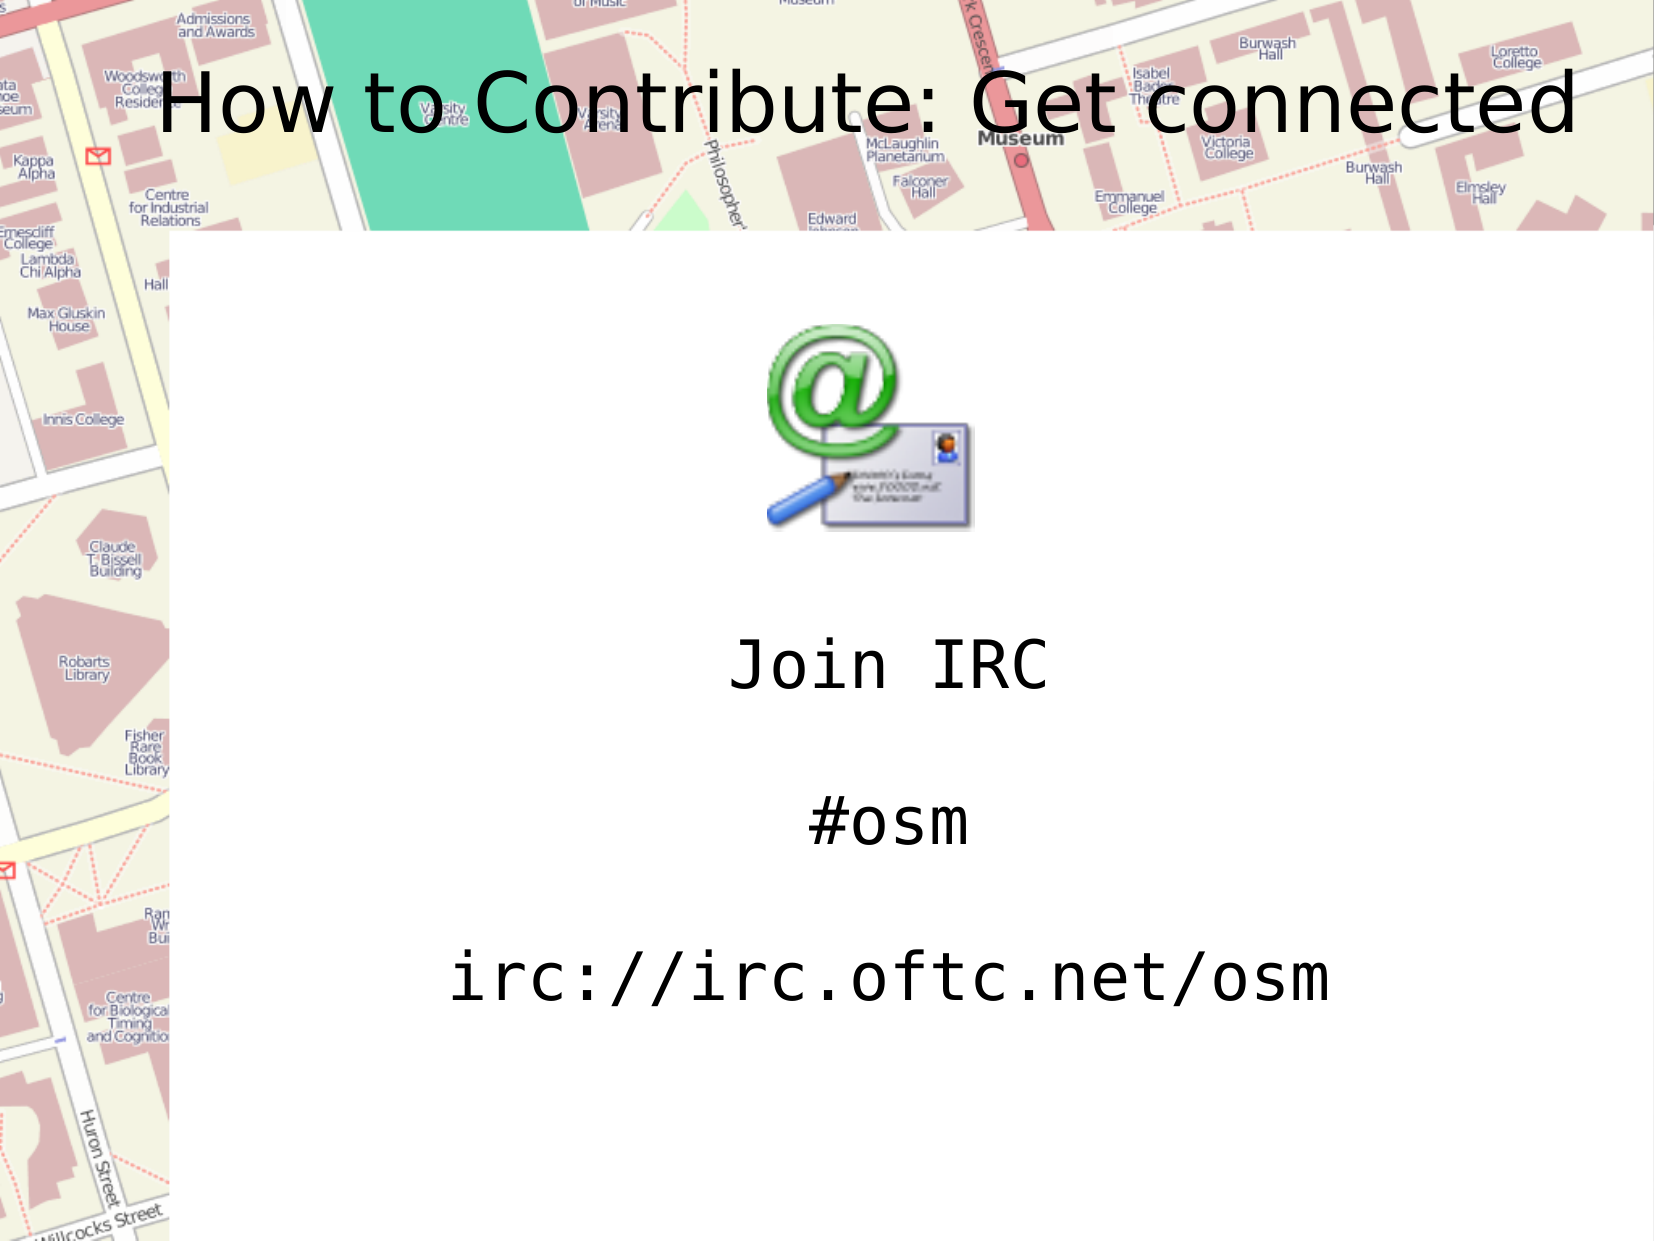

# How to Contribute: Get connected
Join IRC
#osm
irc://irc.oftc.net/osm